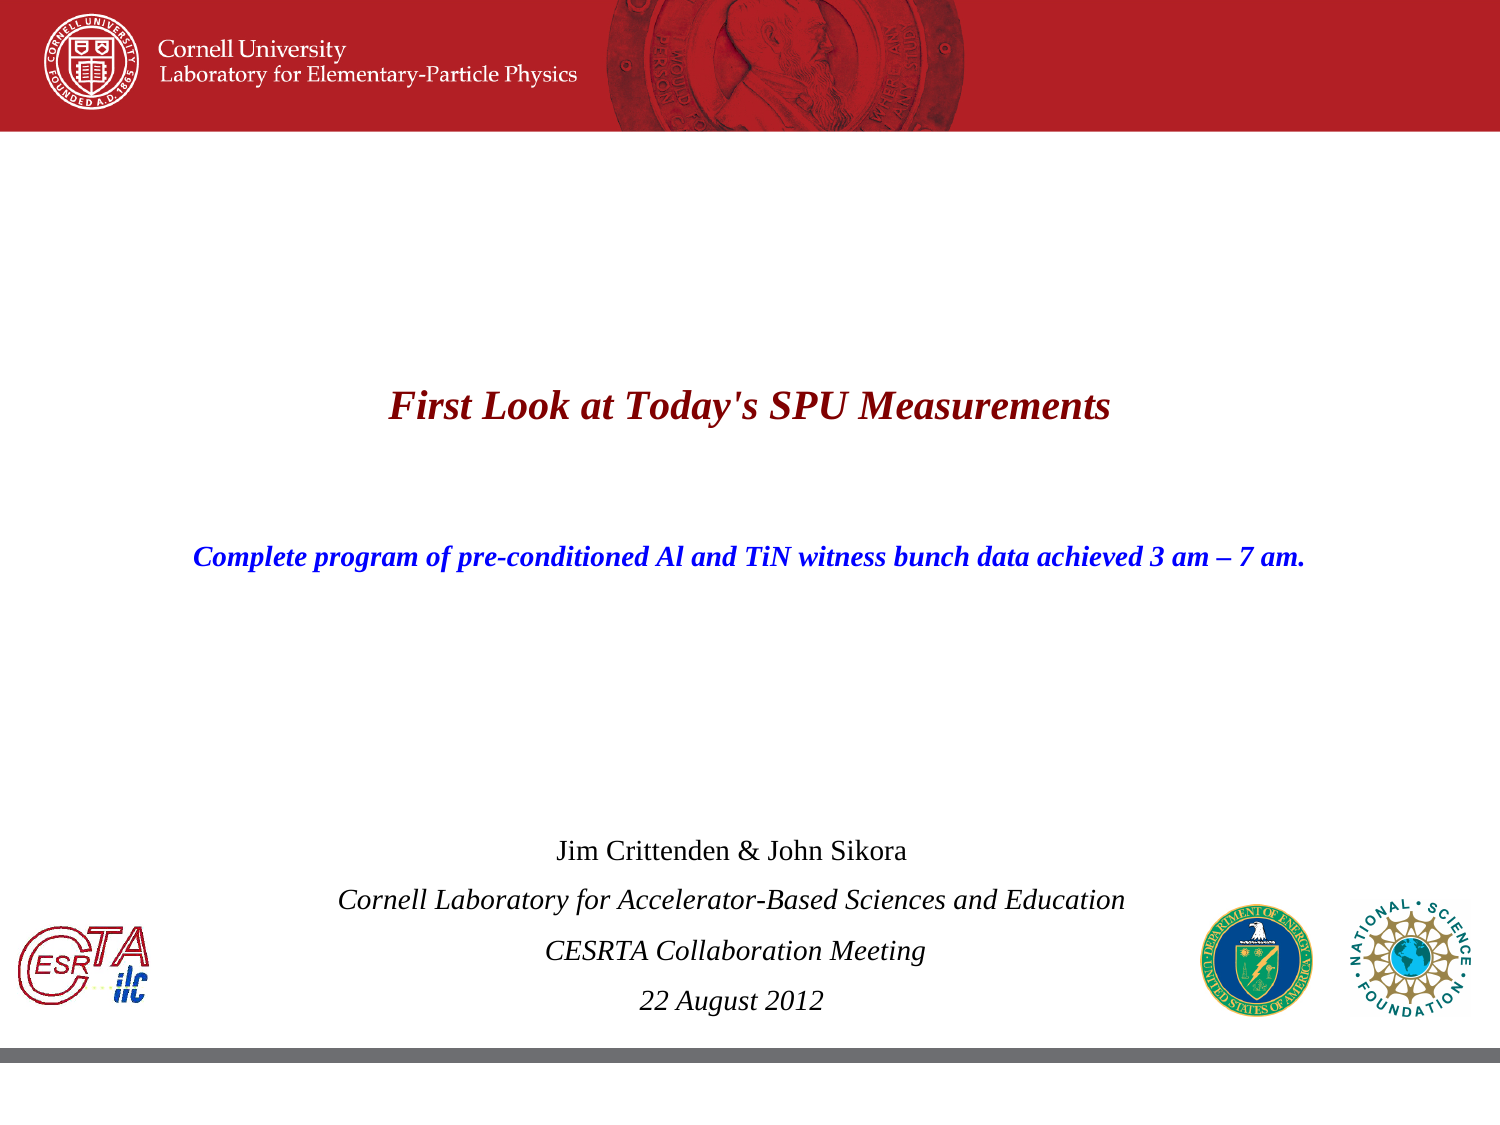

First Look at Today's SPU Measurements
Complete program of pre-conditioned Al and TiN witness bunch data achieved 3 am – 7 am.
# Jim Crittenden & John Sikora
Cornell Laboratory for Accelerator-Based Sciences and Education
 CESRTA Collaboration Meeting
22 August 2012